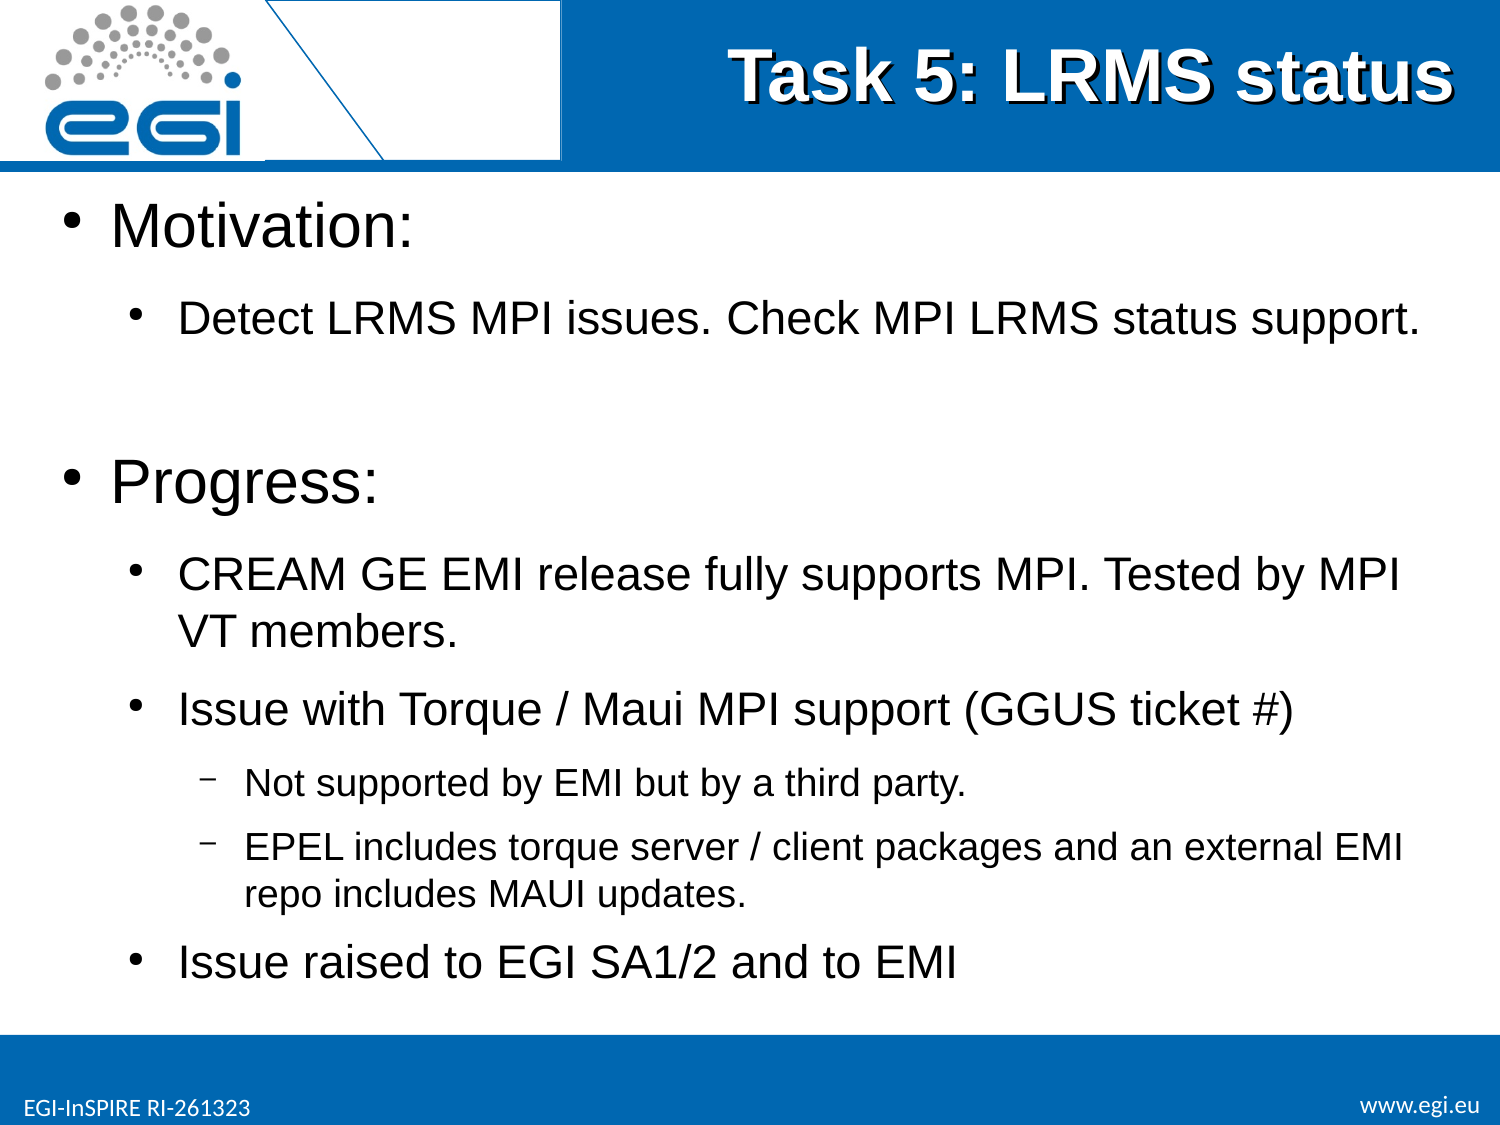

# Task 5: LRMS status
Motivation:
Detect LRMS MPI issues. Check MPI LRMS status support.
Progress:
CREAM GE EMI release fully supports MPI. Tested by MPI VT members.
Issue with Torque / Maui MPI support (GGUS ticket #)
Not supported by EMI but by a third party.
EPEL includes torque server / client packages and an external EMI repo includes MAUI updates.
Issue raised to EGI SA1/2 and to EMI